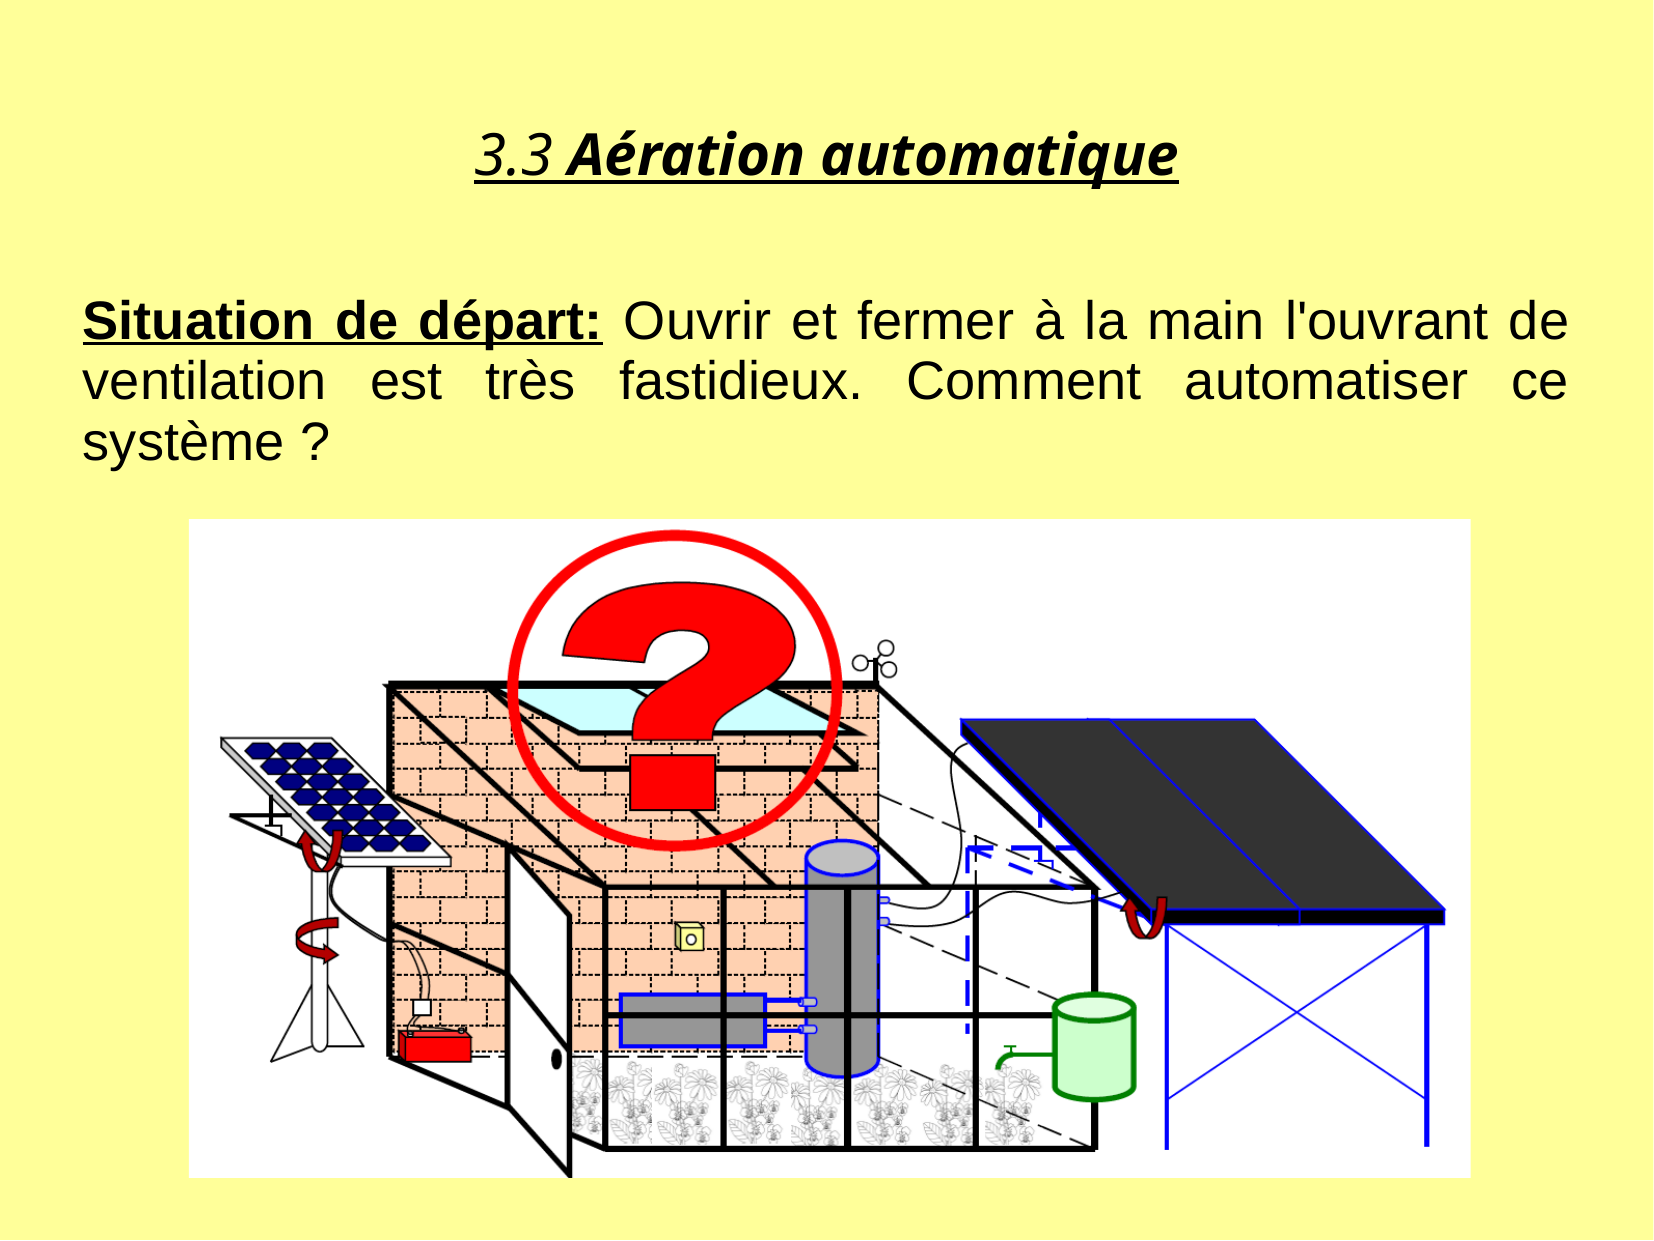

# 3.3 Aération automatique
Situation de départ: Ouvrir et fermer à la main l'ouvrant de ventilation est très fastidieux. Comment automatiser ce système ?